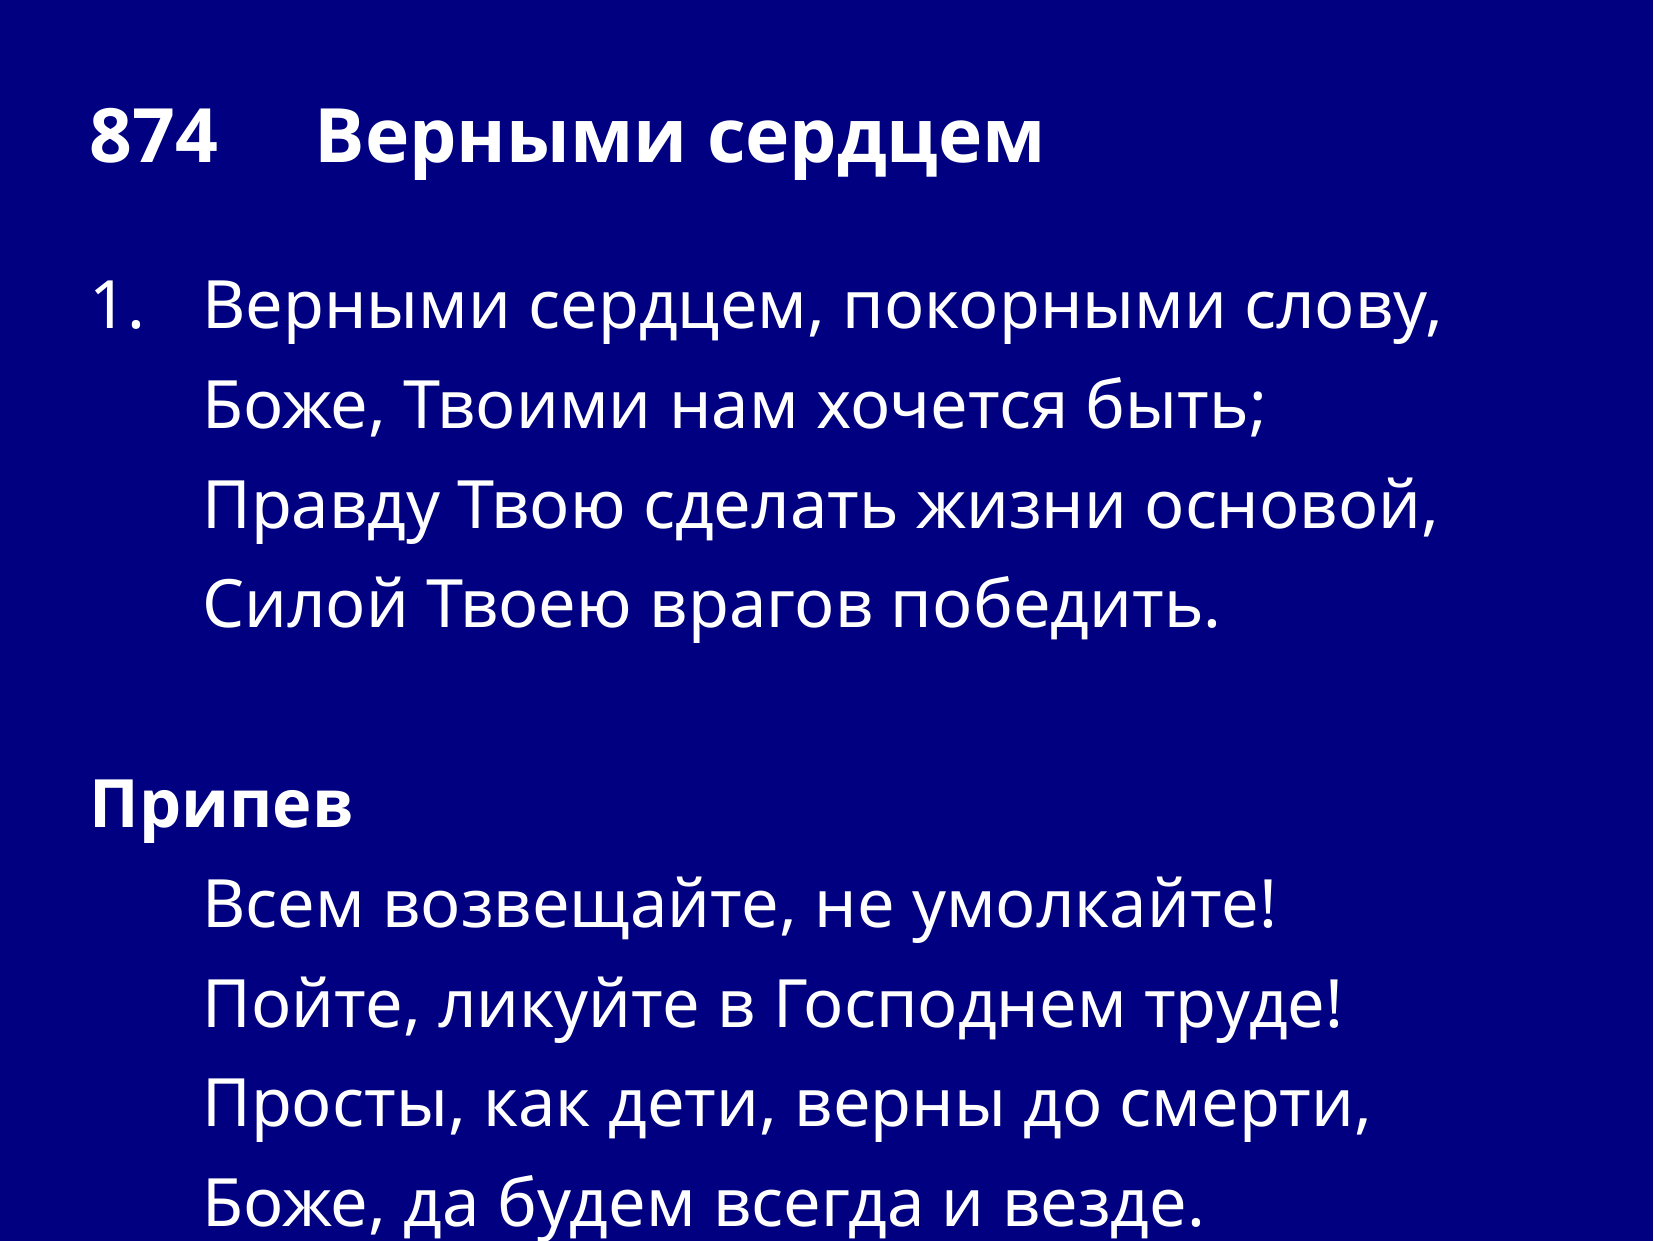

874	Верными сердцем
1.	Верными сердцем, покорными слову,
	Боже, Твоими нам хочется быть;
	Правду Твою сделать жизни основой,
	Силой Твоею врагов победить.
Припев
	Всем возвещайте, не умолкайте!
	Пойте, ликуйте в Господнем труде!
	Просты, как дети, верны до смерти,
	Боже, да будем всегда и везде.